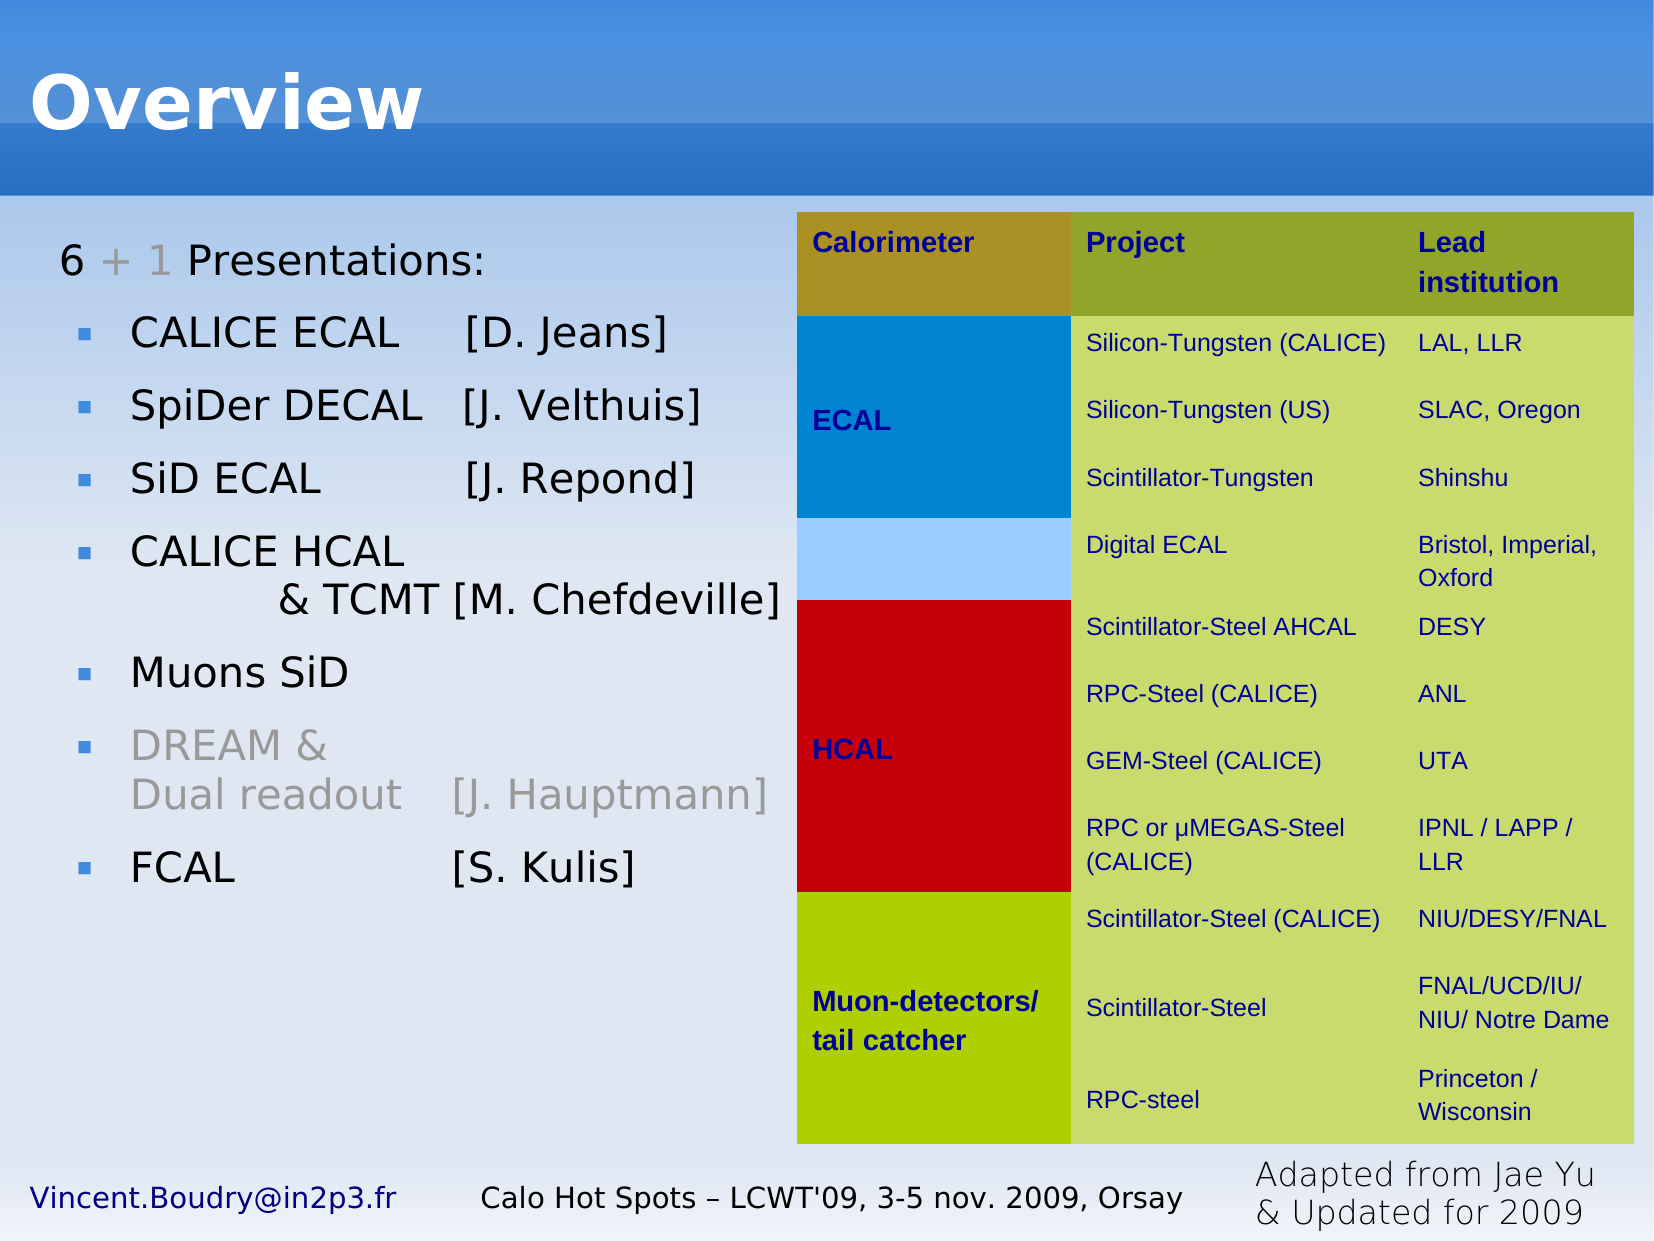

# Overview
| Calorimeter | Project | Lead institution |
| --- | --- | --- |
| ECAL | Silicon-Tungsten (CALICE) | LAL, LLR |
| | Silicon-Tungsten (US) | SLAC, Oregon |
| | Scintillator-Tungsten | Shinshu |
| | Digital ECAL | Bristol, Imperial, Oxford |
| HCAL | Scintillator-Steel AHCAL | DESY |
| | RPC-Steel (CALICE) | ANL |
| | GEM-Steel (CALICE) | UTA |
| | RPC or μMEGAS-Steel (CALICE) | IPNL / LAPP / LLR |
| Muon-detectors/tail catcher | Scintillator-Steel (CALICE) | NIU/DESY/FNAL |
| | Scintillator-Steel | FNAL/UCD/IU/ NIU/ Notre Dame |
| | RPC-steel | Princeton / Wisconsin |
6 + 1 Presentations:
CALICE ECAL 	 [D. Jeans]
SpiDer DECAL [J. Velthuis]
SiD ECAL		 [J. Repond]
CALICE HCAL
		& TCMT [M. Chefdeville]
Muons SiD
DREAM &
Dual readout 	 [J. Hauptmann]
FCAL			 [S. Kulis]
Adapted from Jae Yu
& Updated for 2009
Calo Hot Spots – LCWT'09, 3-5 nov. 2009, Orsay